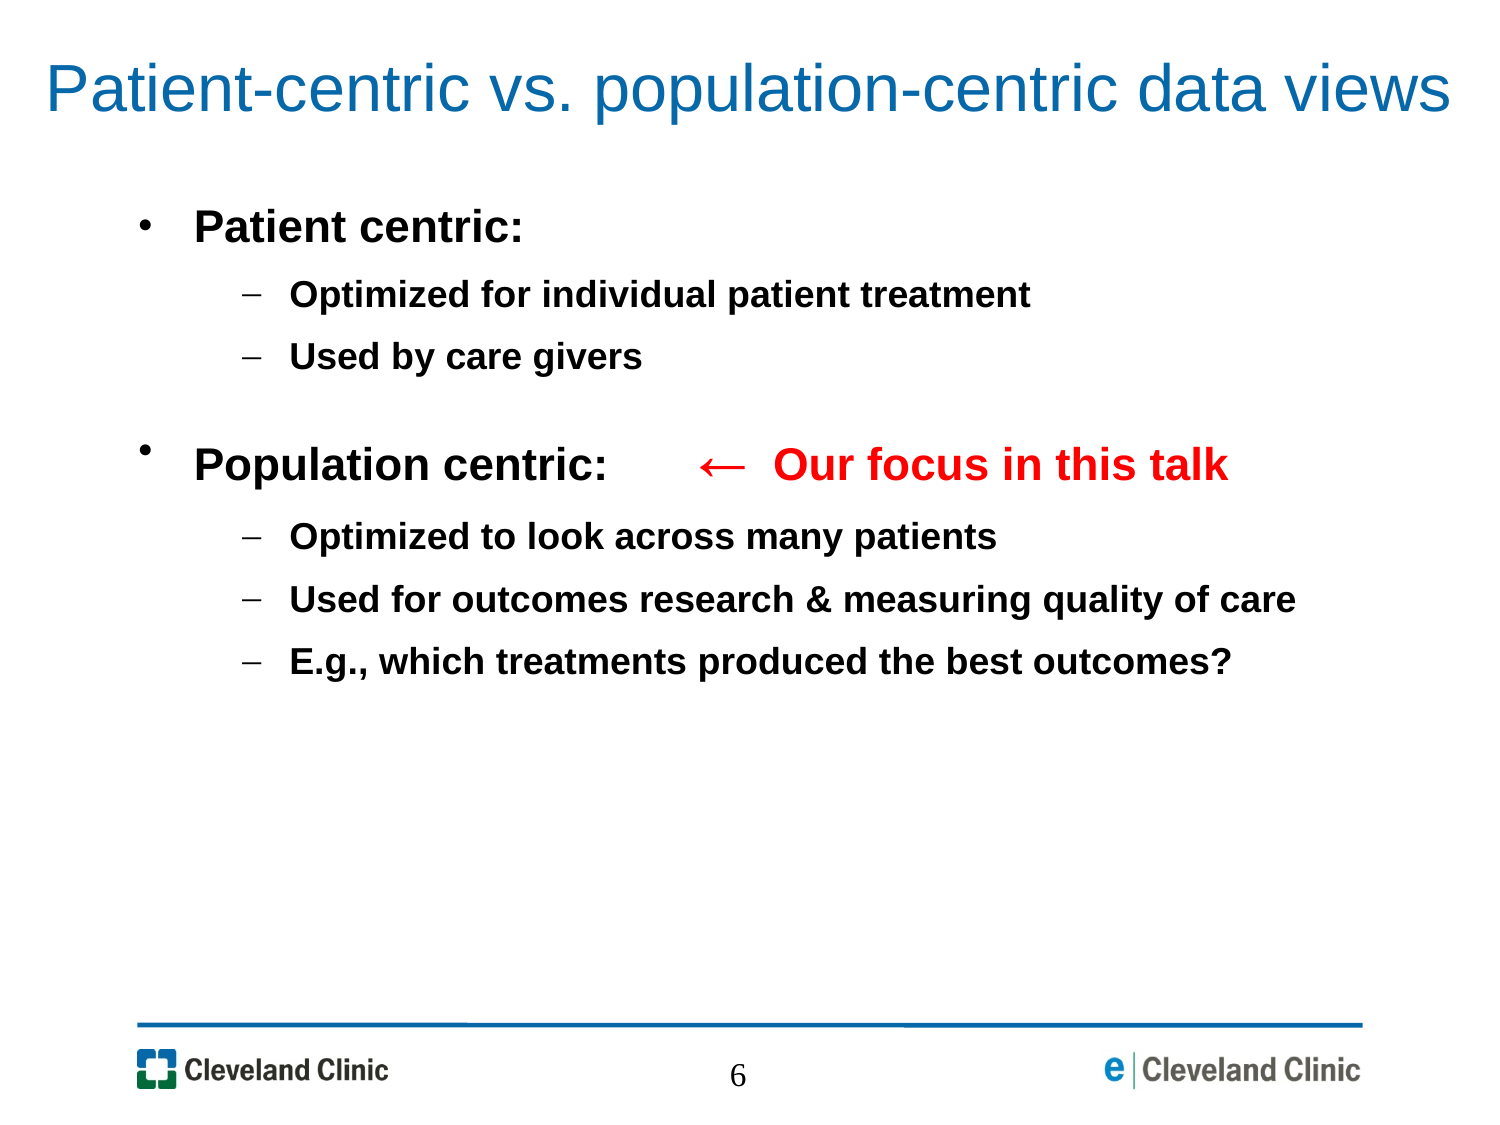

# Patient-centric vs. population-centric data views
Patient centric:
Optimized for individual patient treatment
Used by care givers
Population centric: ← Our focus in this talk
Optimized to look across many patients
Used for outcomes research & measuring quality of care
E.g., which treatments produced the best outcomes?
6